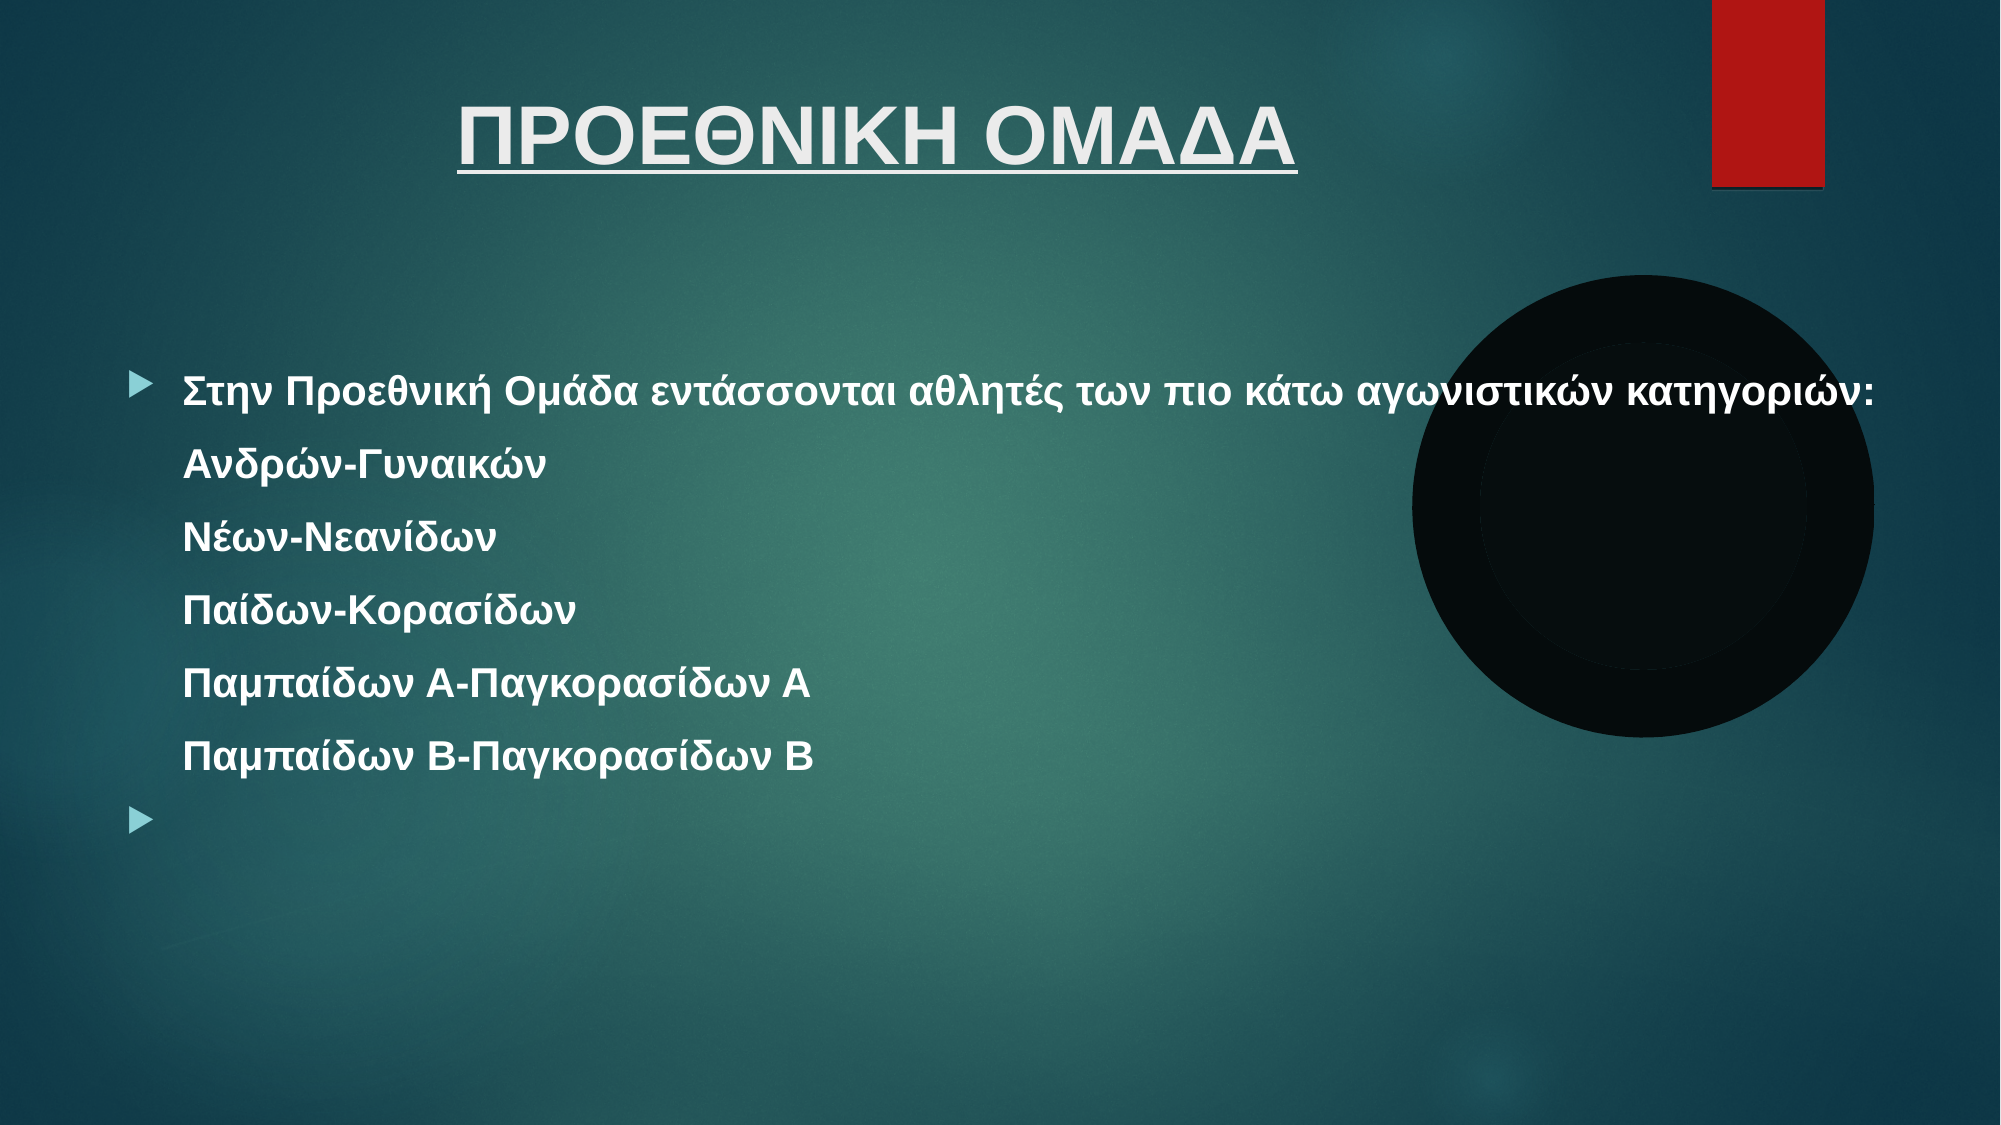

# ΠΡΟΕΘΝΙΚΗ ΟΜΑΔΑ
Στην Προεθνική Ομάδα εντάσσονται αθλητές των πιο κάτω αγωνιστικών κατηγοριών:
Ανδρών-Γυναικών
Νέων-Νεανίδων
Παίδων-Κορασίδων
Παμπαίδων Α-Παγκορασίδων Α
Παμπαίδων Β-Παγκορασίδων Β